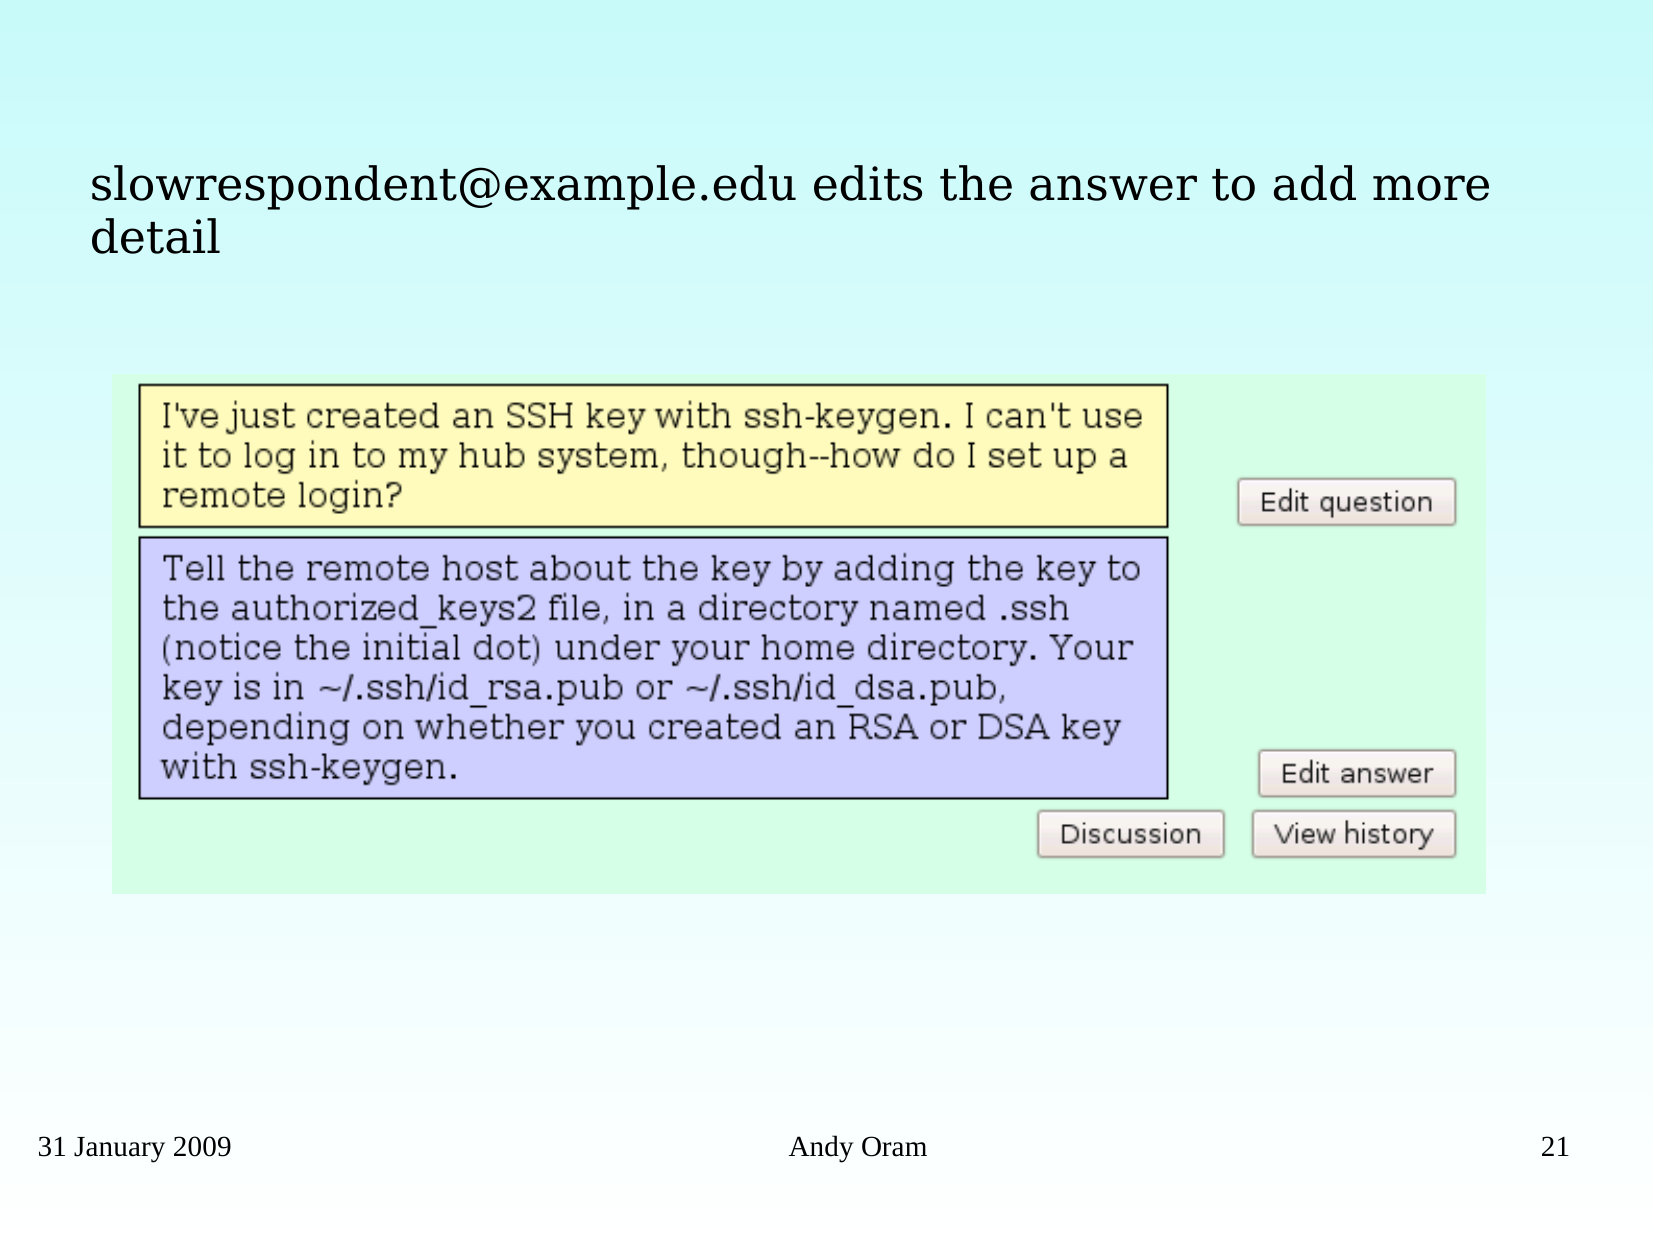

slowrespondent@example.edu edits the answer to add more detail
21